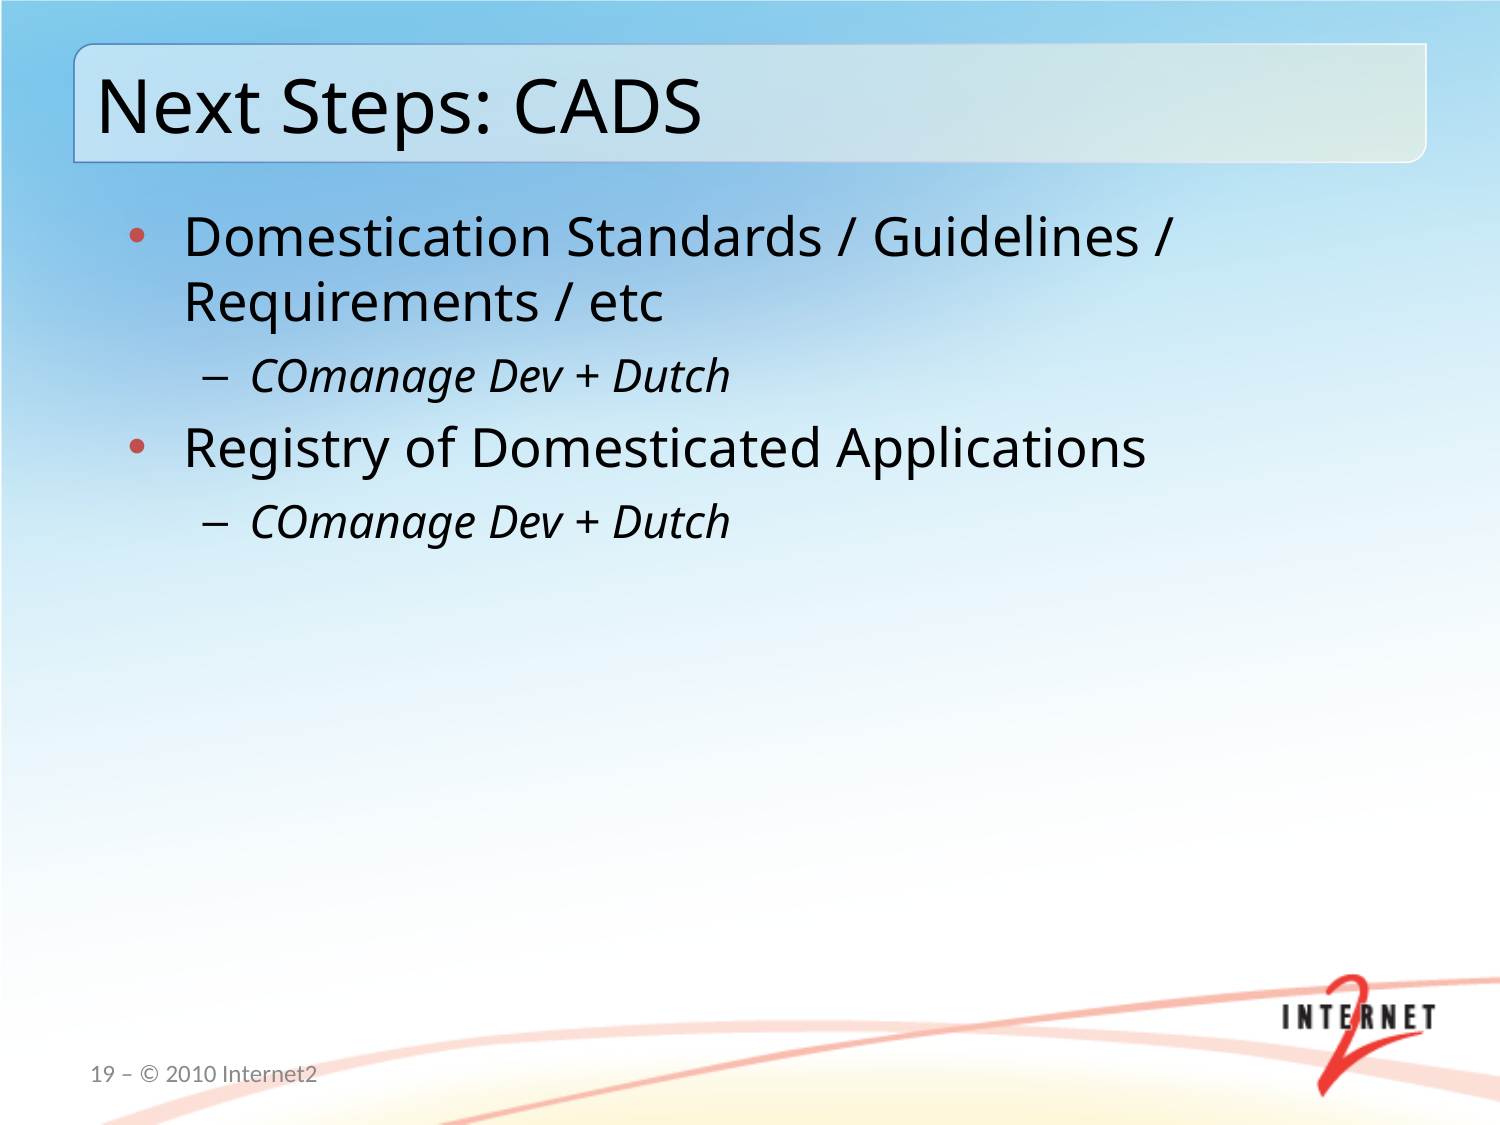

Next Steps: CADS
# Domestication Standards / Guidelines / Requirements / etc
COmanage Dev + Dutch
Registry of Domesticated Applications
COmanage Dev + Dutch
 – © 2010 Internet2